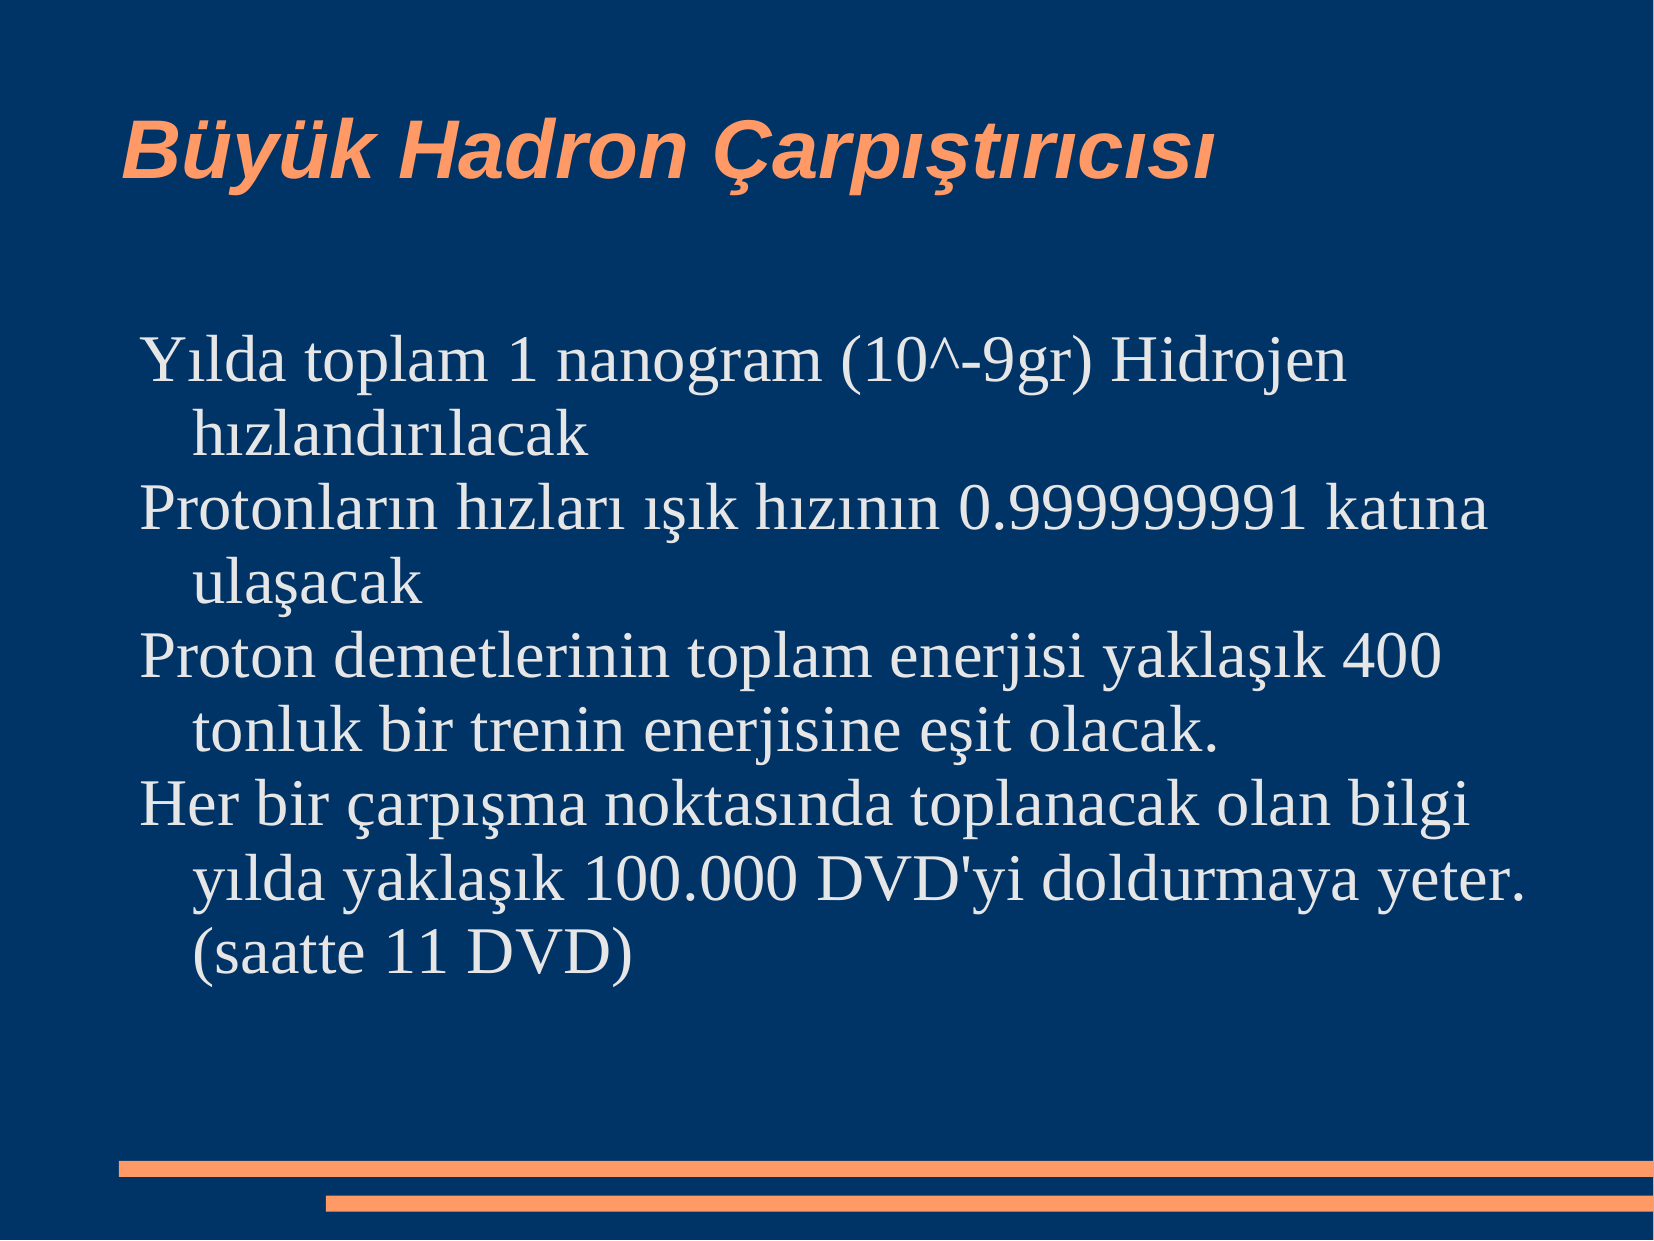

# Büyük Hadron Çarpıştırıcısı
Yılda toplam 1 nanogram (10^-9gr) Hidrojen hızlandırılacak
Protonların hızları ışık hızının 0.999999991 katına ulaşacak
Proton demetlerinin toplam enerjisi yaklaşık 400 tonluk bir trenin enerjisine eşit olacak.
Her bir çarpışma noktasında toplanacak olan bilgi yılda yaklaşık 100.000 DVD'yi doldurmaya yeter. (saatte 11 DVD)